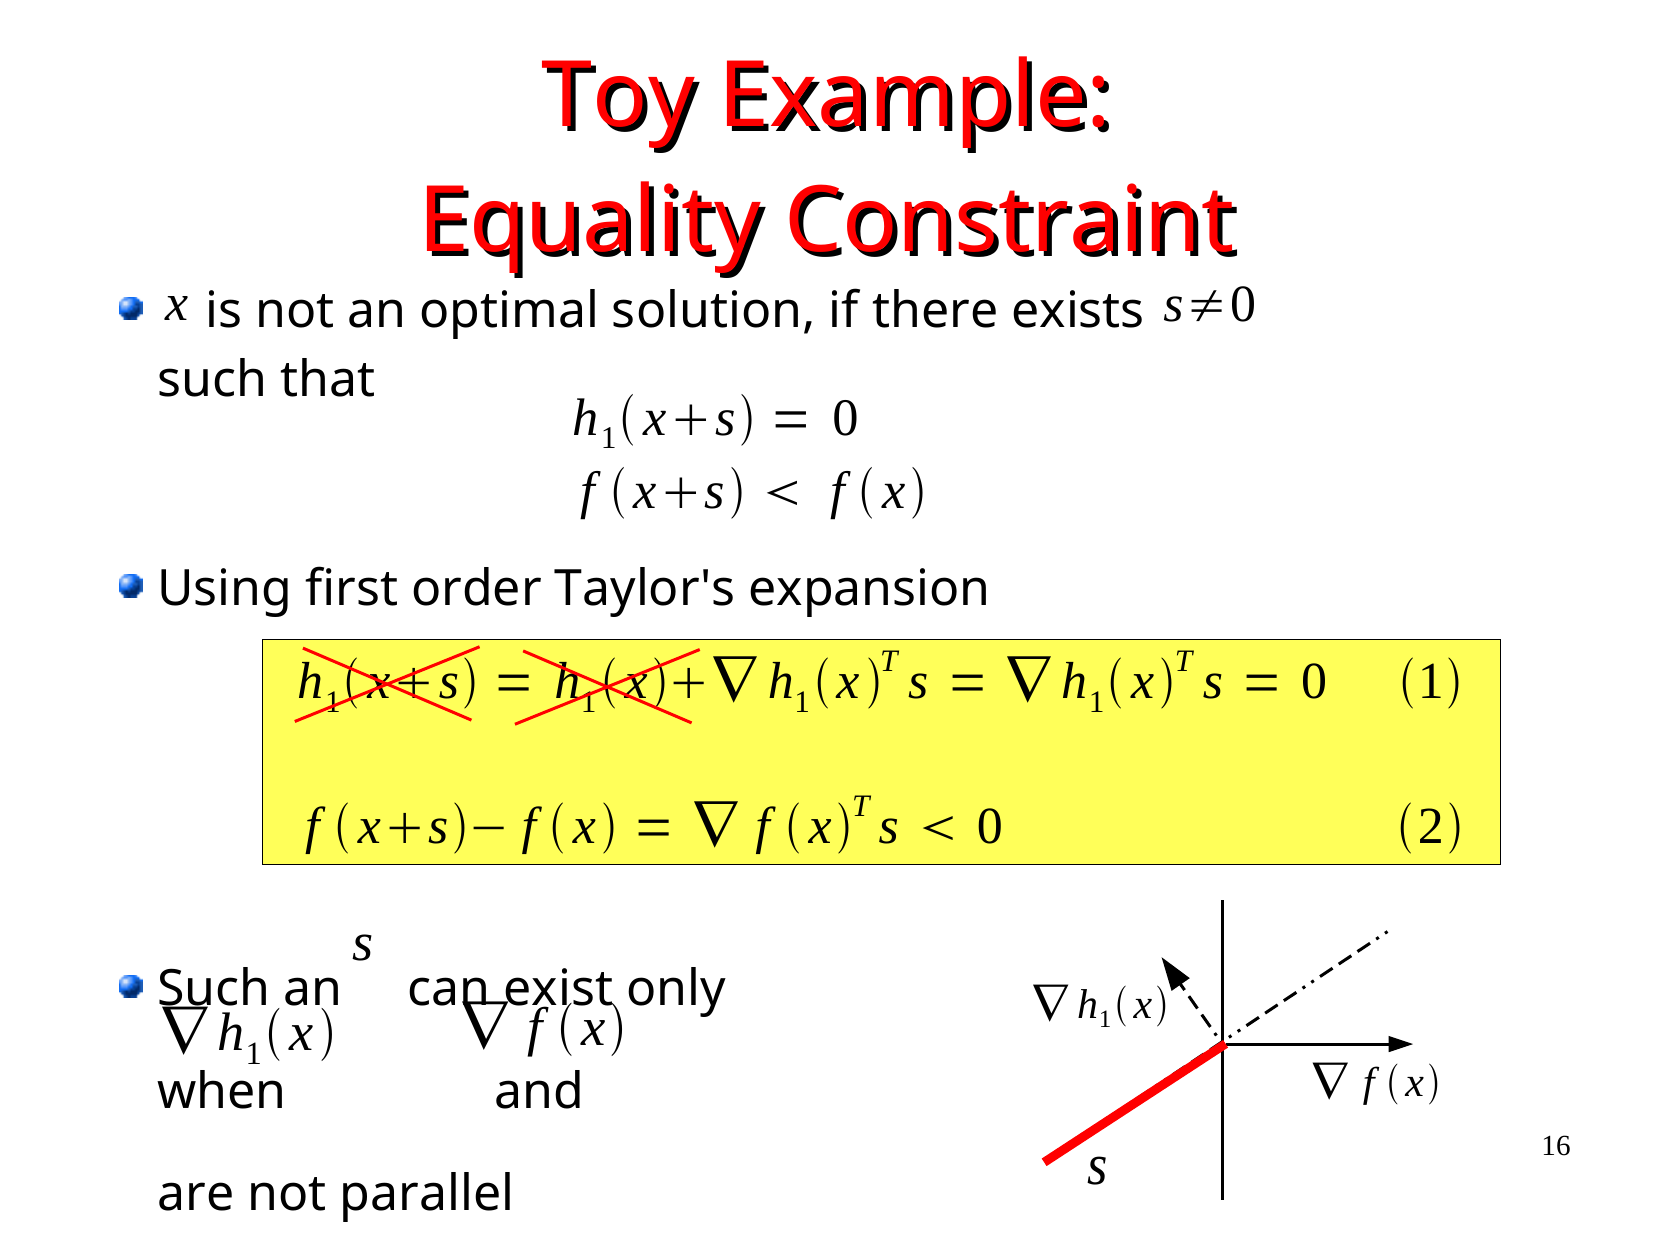

# Toy Example: Equality Constraint
 is not an optimal solution, if there exists
such that
Using first order Taylor's expansion
Such an can exist only when and are not parallel
16